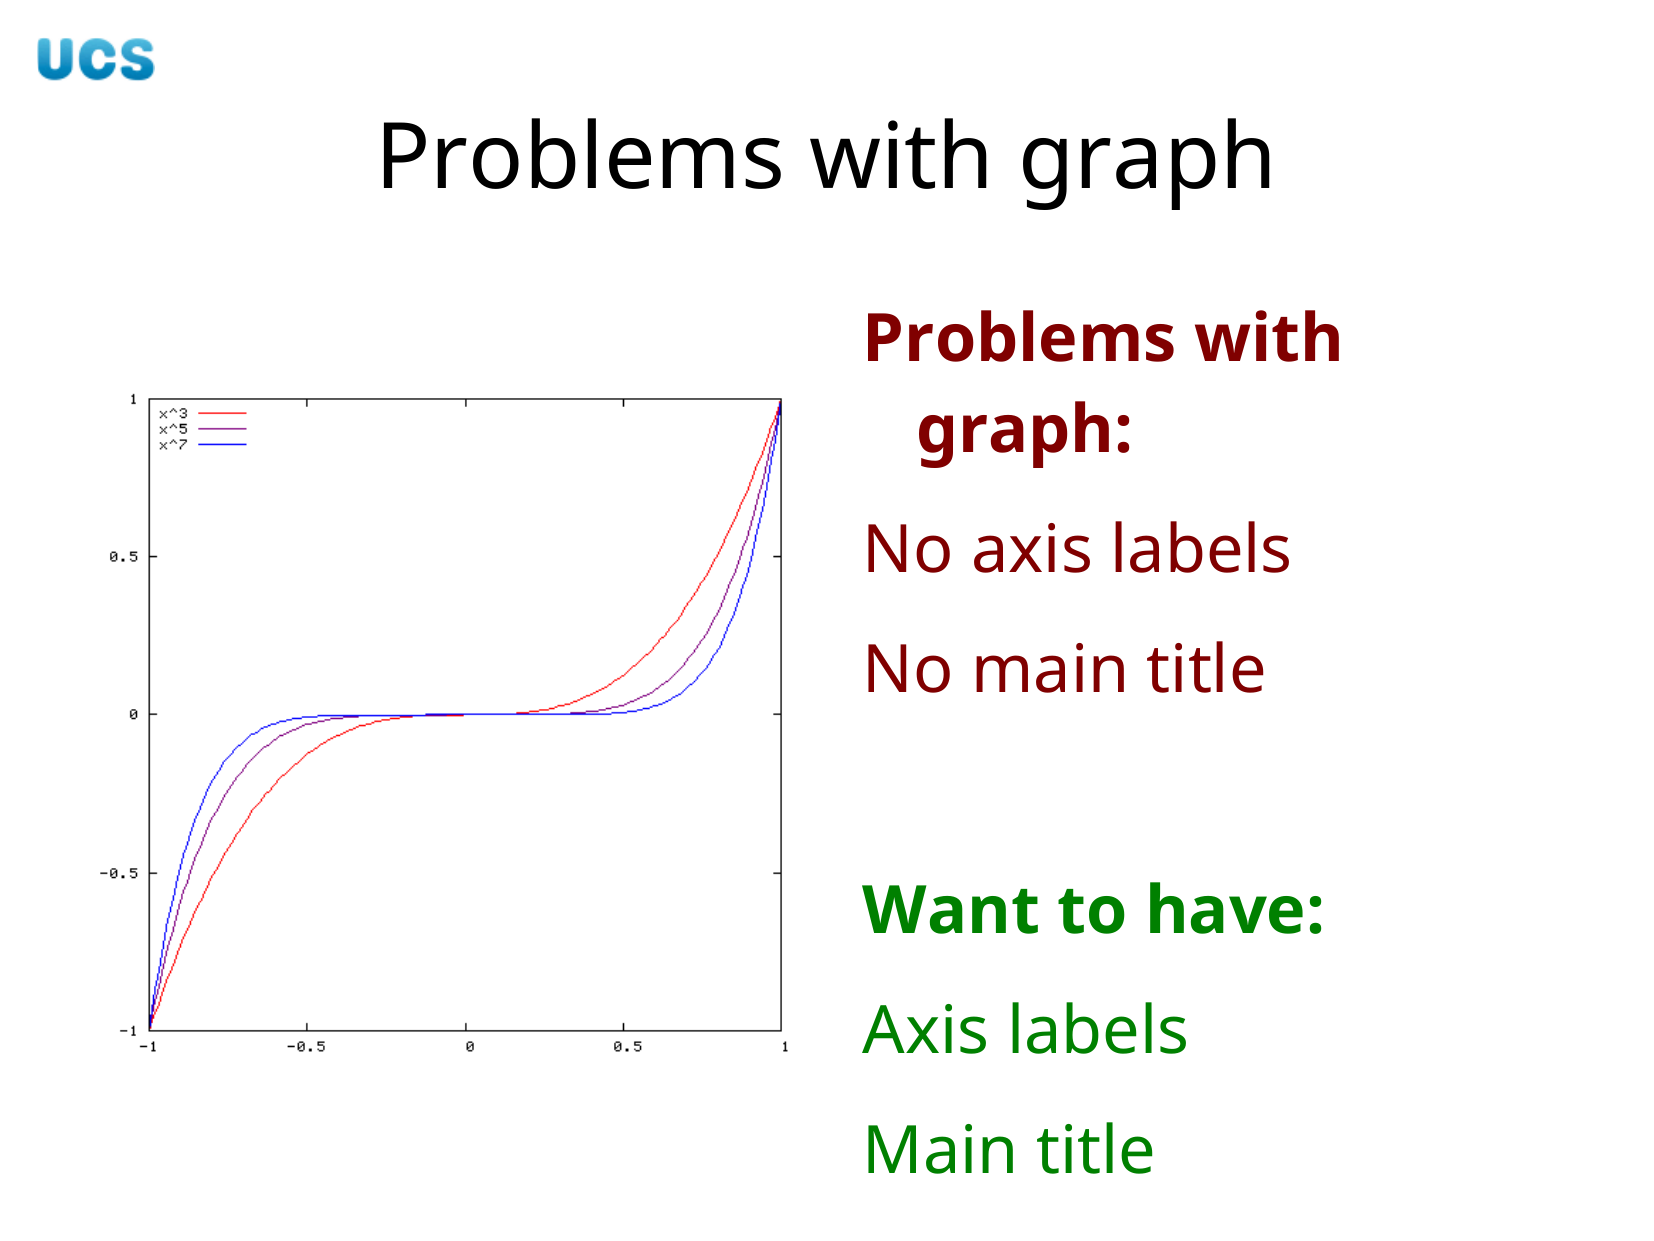

# Problems with graph
Problems with graph:
No axis labels
No main title
Want to have:
Axis labels
Main title